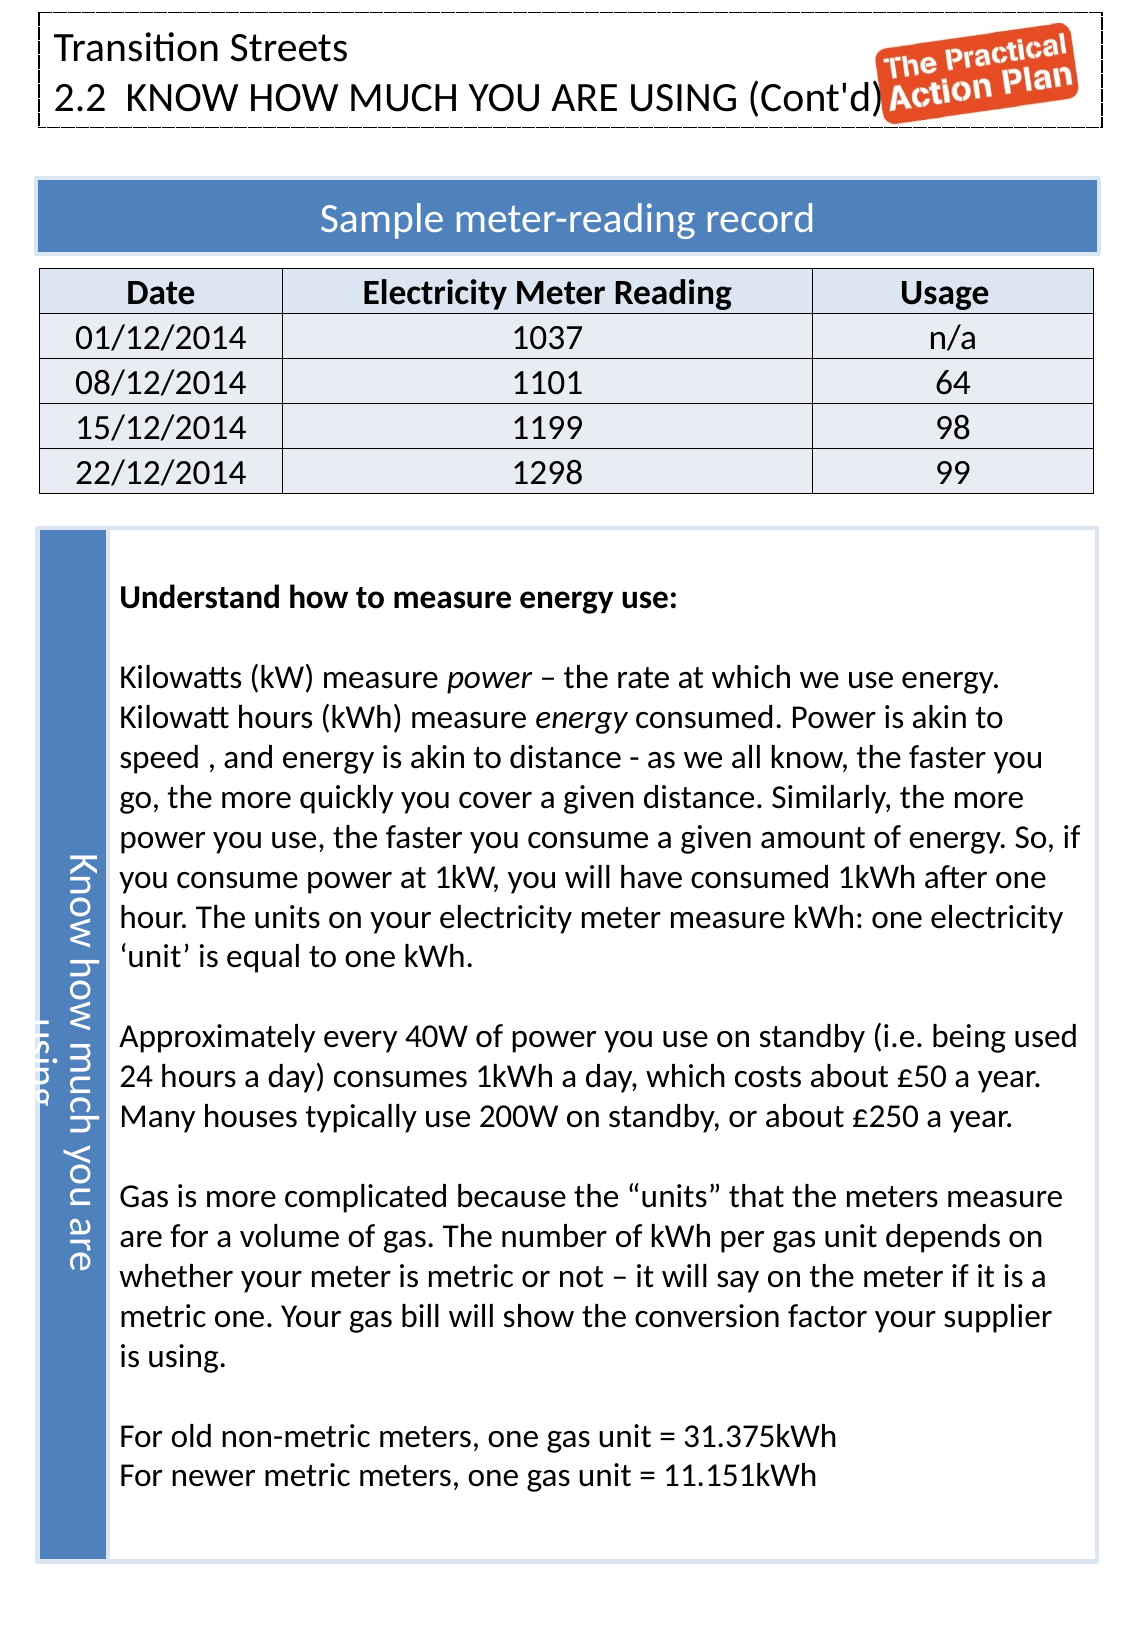

Transition Streets
2.2 KNOW HOW MUCH YOU ARE USING (Cont'd)
Sample meter-reading record
| Date | Electricity Meter Reading | Usage |
| --- | --- | --- |
| 01/12/2014 | 1037 | n/a |
| 08/12/2014 | 1101 | 64 |
| 15/12/2014 | 1199 | 98 |
| 22/12/2014 | 1298 | 99 |
Understand how to measure energy use:
Kilowatts (kW) measure power – the rate at which we use energy. Kilowatt hours (kWh) measure energy consumed. Power is akin to speed , and energy is akin to distance - as we all know, the faster you go, the more quickly you cover a given distance. Similarly, the more power you use, the faster you consume a given amount of energy. So, if you consume power at 1kW, you will have consumed 1kWh after one hour. The units on your electricity meter measure kWh: one electricity ‘unit’ is equal to one kWh.
Approximately every 40W of power you use on standby (i.e. being used 24 hours a day) consumes 1kWh a day, which costs about £50 a year. Many houses typically use 200W on standby, or about £250 a year.
Gas is more complicated because the “units” that the meters measure are for a volume of gas. The number of kWh per gas unit depends on whether your meter is metric or not – it will say on the meter if it is a metric one. Your gas bill will show the conversion factor your supplier is using.
For old non-metric meters, one gas unit = 31.375kWh
For newer metric meters, one gas unit = 11.151kWh
Know how much you are using